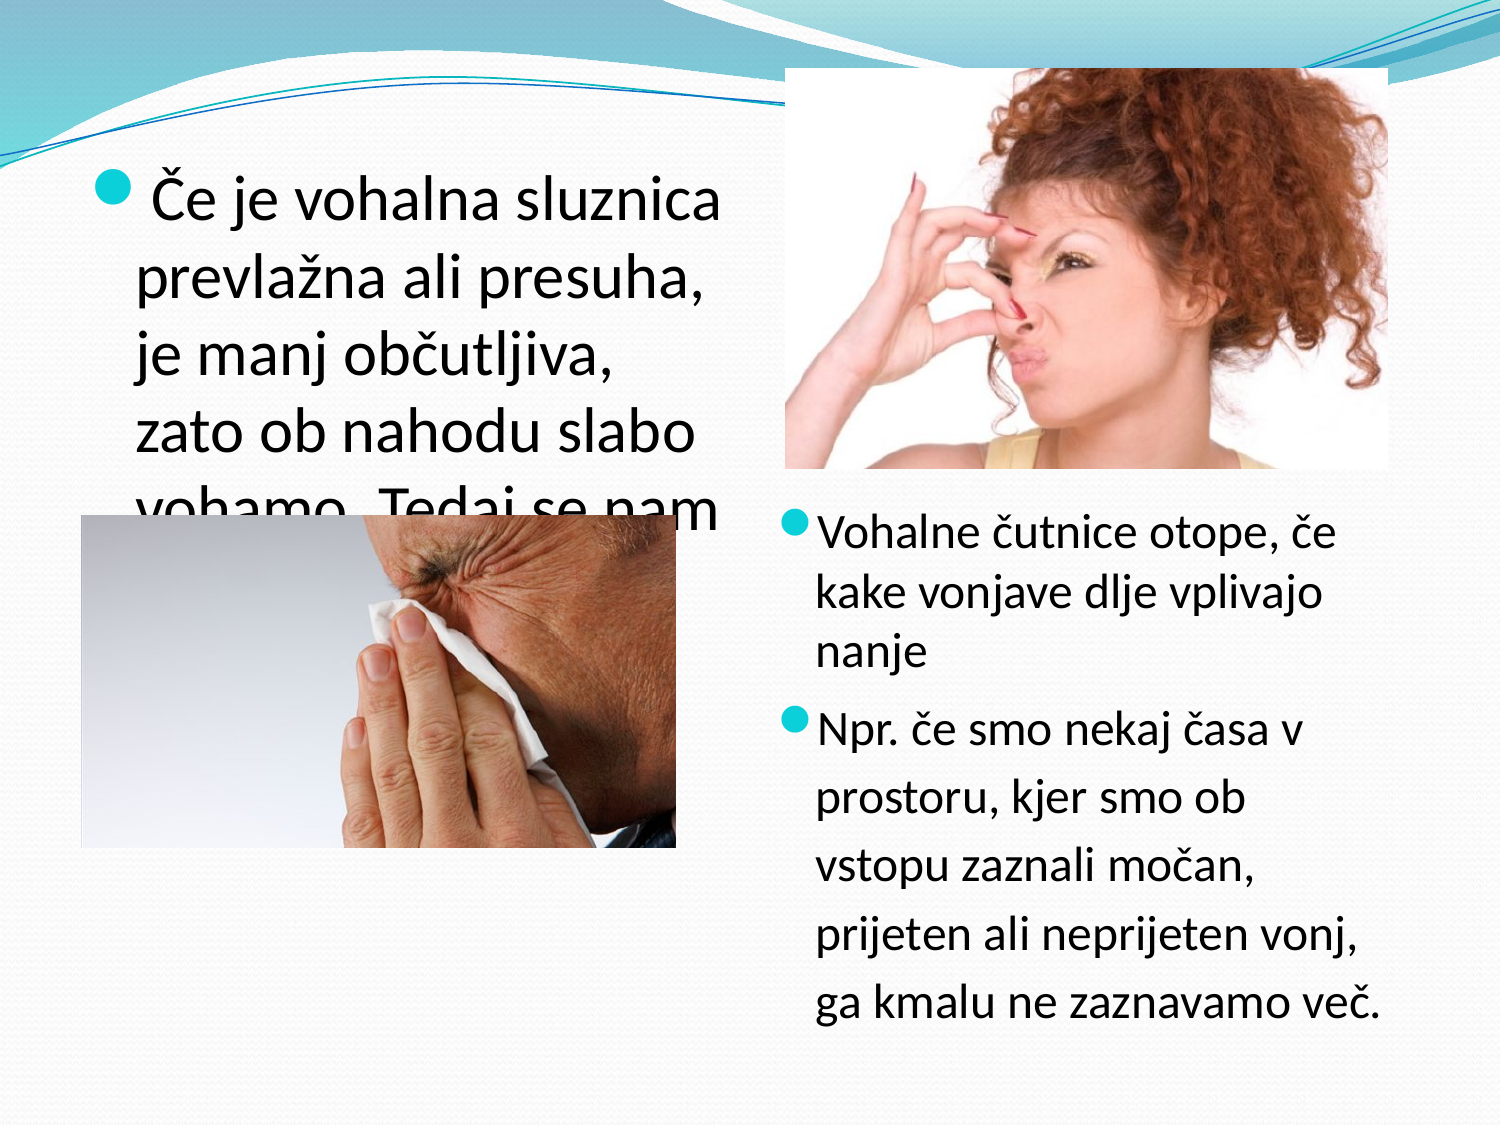

# Če je vohalna sluznica prevlažna ali presuha, je manj občutljiva, zato ob nahodu slabo vohamo. Tedaj se nam tudi zdi, da ima jed manj okusa
Vohalne čutnice otope, če kake vonjave dlje vplivajo nanje
Npr. če smo nekaj časa v prostoru, kjer smo ob vstopu zaznali močan, prijeten ali neprijeten vonj, ga kmalu ne zaznavamo več.